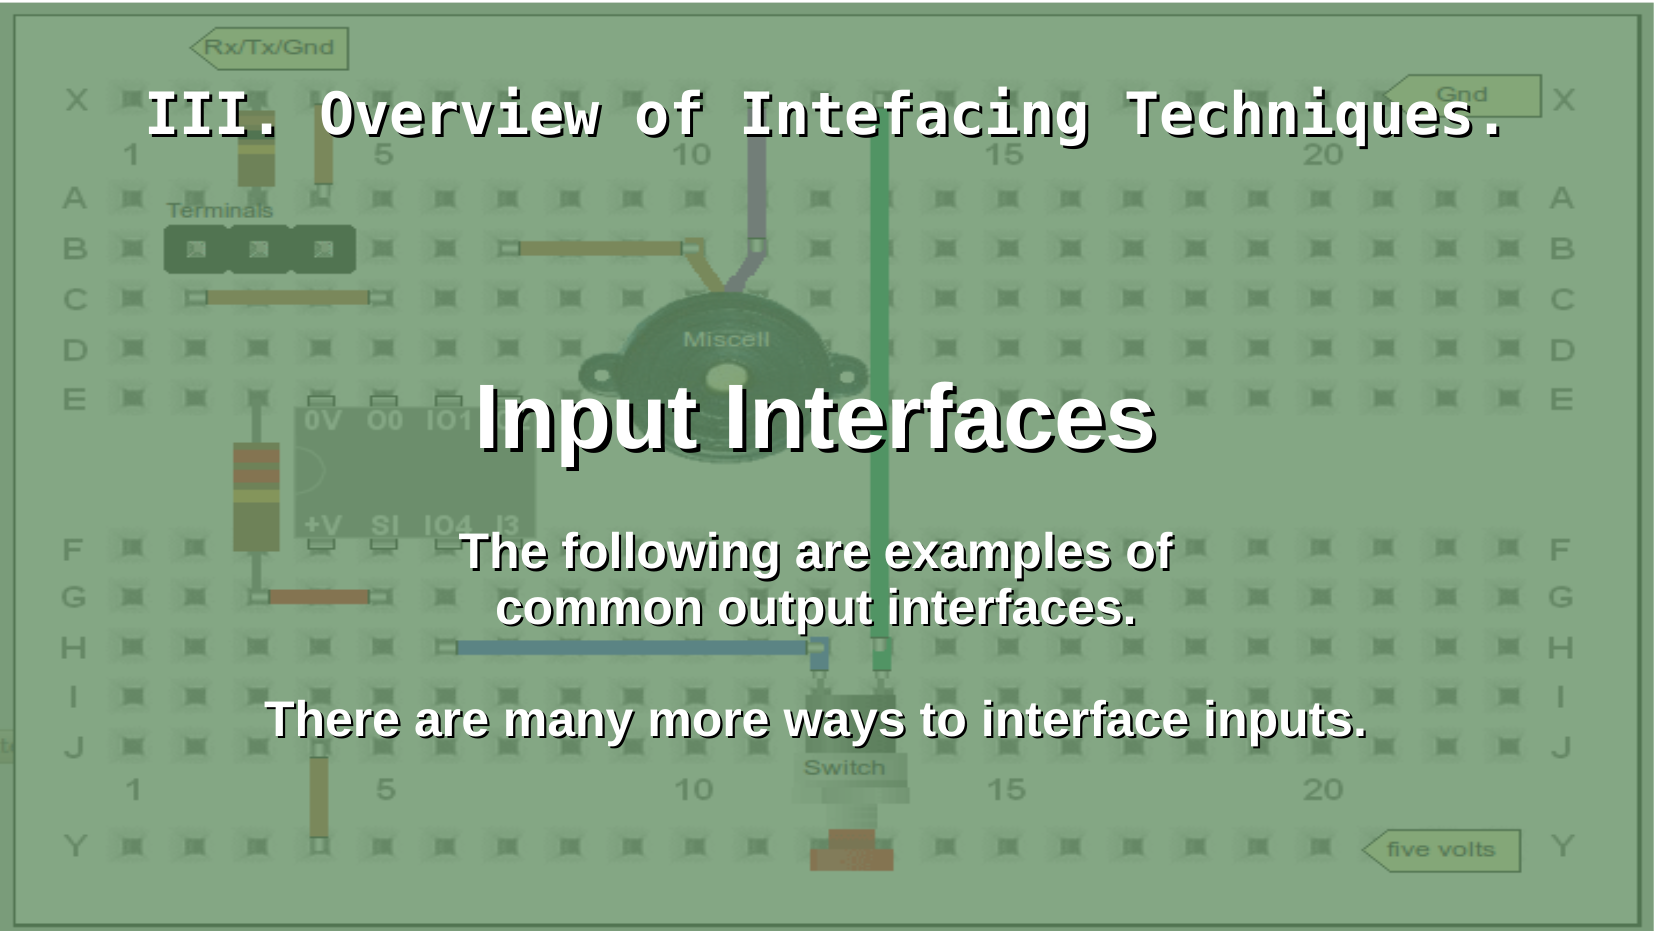

# III. Overview of Intefacing Techniques.
Input Interfaces
The following are examples of
common output interfaces.
There are many more ways to interface inputs.